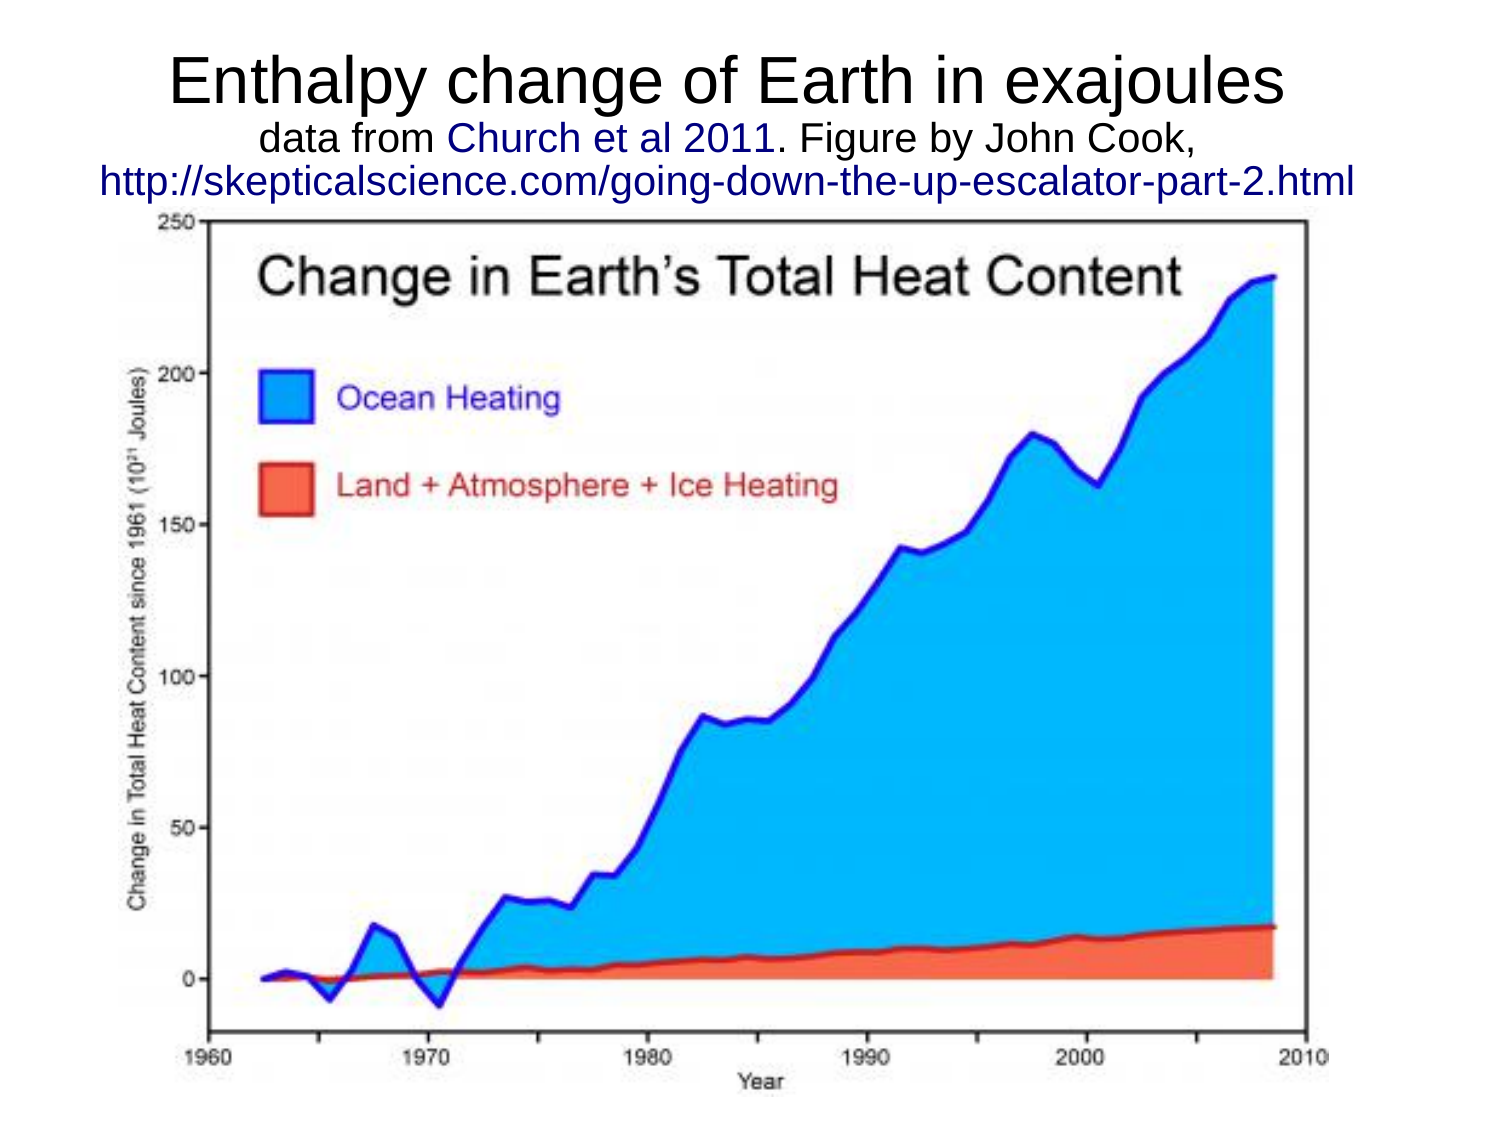

# Enthalpy change of Earth in exajoules data from Church et al 2011. Figure by John Cook, http://skepticalscience.com/going-down-the-up-escalator-part-2.html